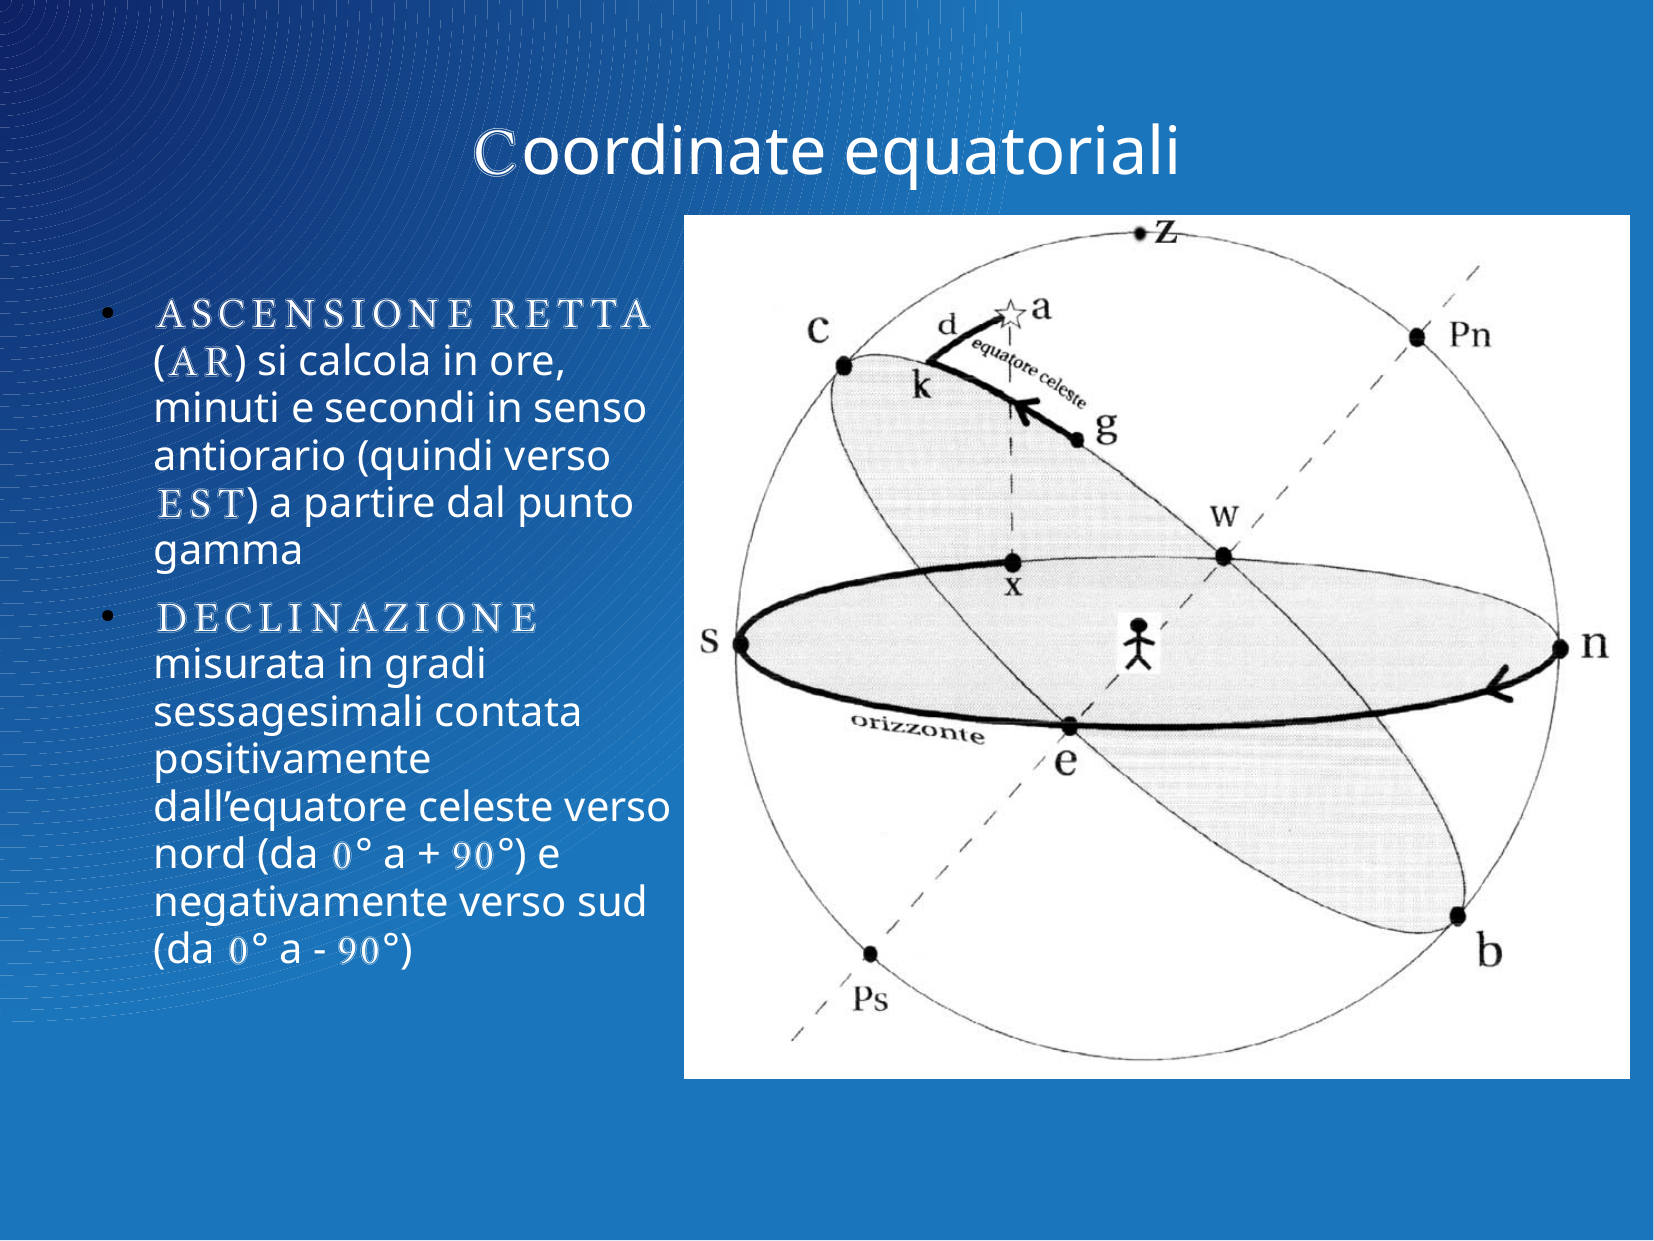

# Coordinate equatoriali
ASCENSIONE RETTA (AR) si calcola in ore, minuti e secondi in senso antiorario (quindi verso EST) a partire dal punto gamma
DECLINAZIONE misurata in gradi sessagesimali contata positivamente dall’equatore celeste verso nord (da 0° a + 90°) e negativamente verso sud (da 0° a - 90°)